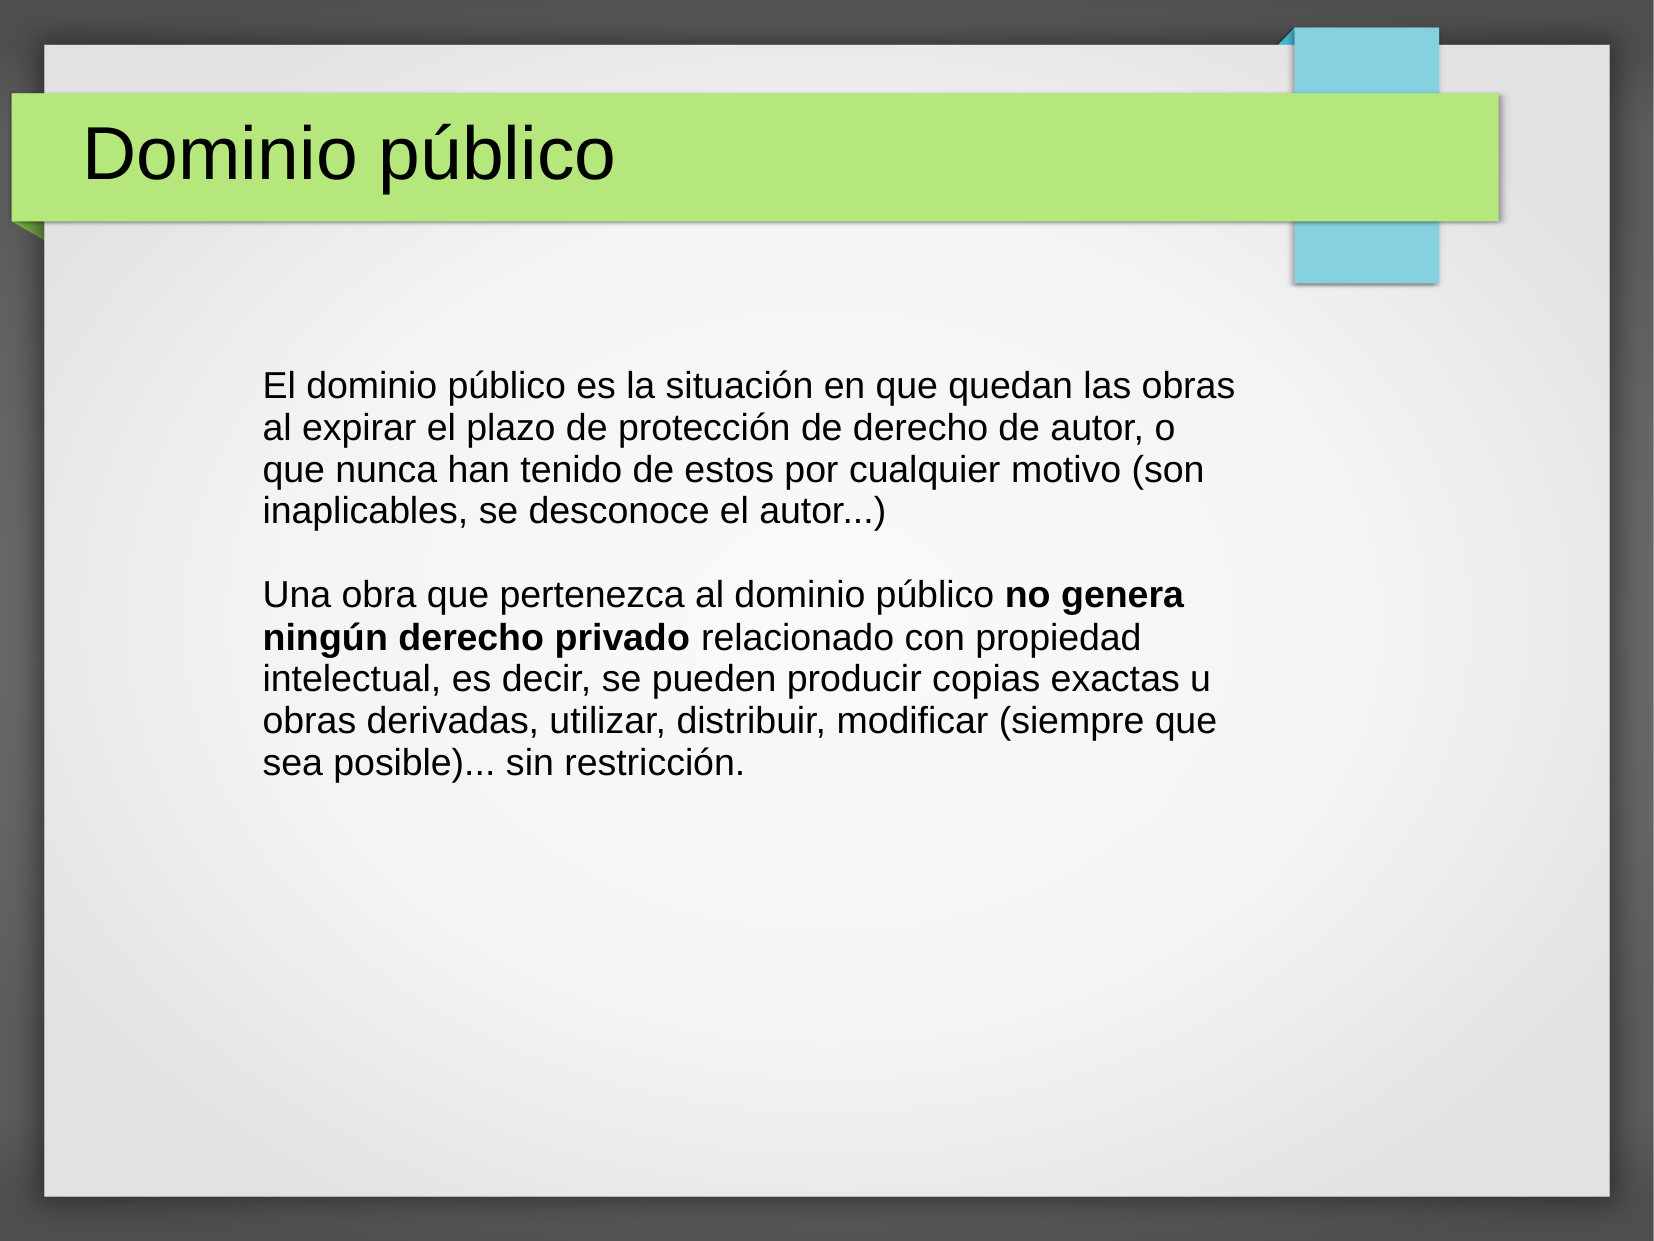

# Dominio público
El dominio público es la situación en que quedan las obras al expirar el plazo de protección de derecho de autor, o que nunca han tenido de estos por cualquier motivo (son inaplicables, se desconoce el autor...)
Una obra que pertenezca al dominio público no genera ningún derecho privado relacionado con propiedad intelectual, es decir, se pueden producir copias exactas u obras derivadas, utilizar, distribuir, modificar (siempre que sea posible)... sin restricción.